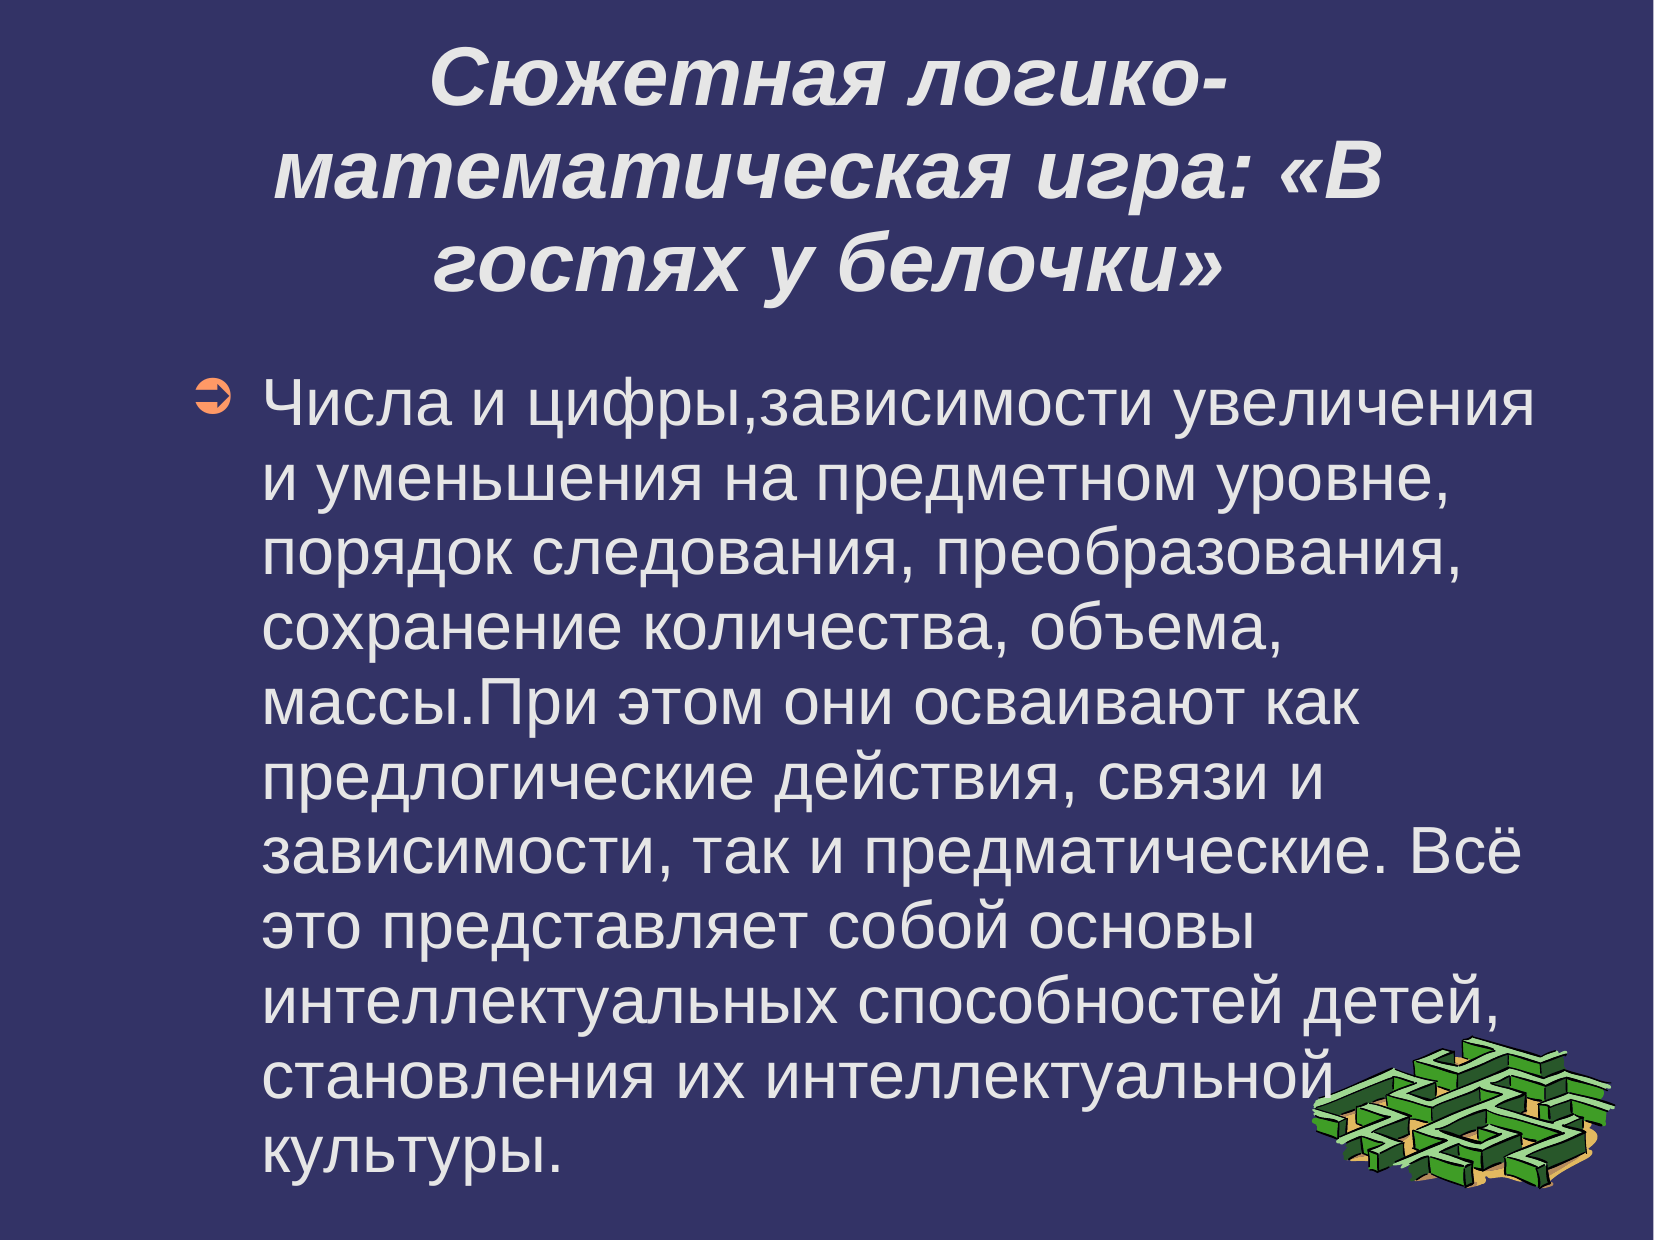

# Сюжетная логико-математическая игра: «В гостях у белочки»
Числа и цифры,зависимости увеличения и уменьшения на предметном уровне, порядок следования, преобразования, сохранение количества, объема, массы.При этом они осваивают как предлогические действия, связи и зависимости, так и предматические. Всё это представляет собой основы интеллектуальных способностей детей, становления их интеллектуальной культуры.